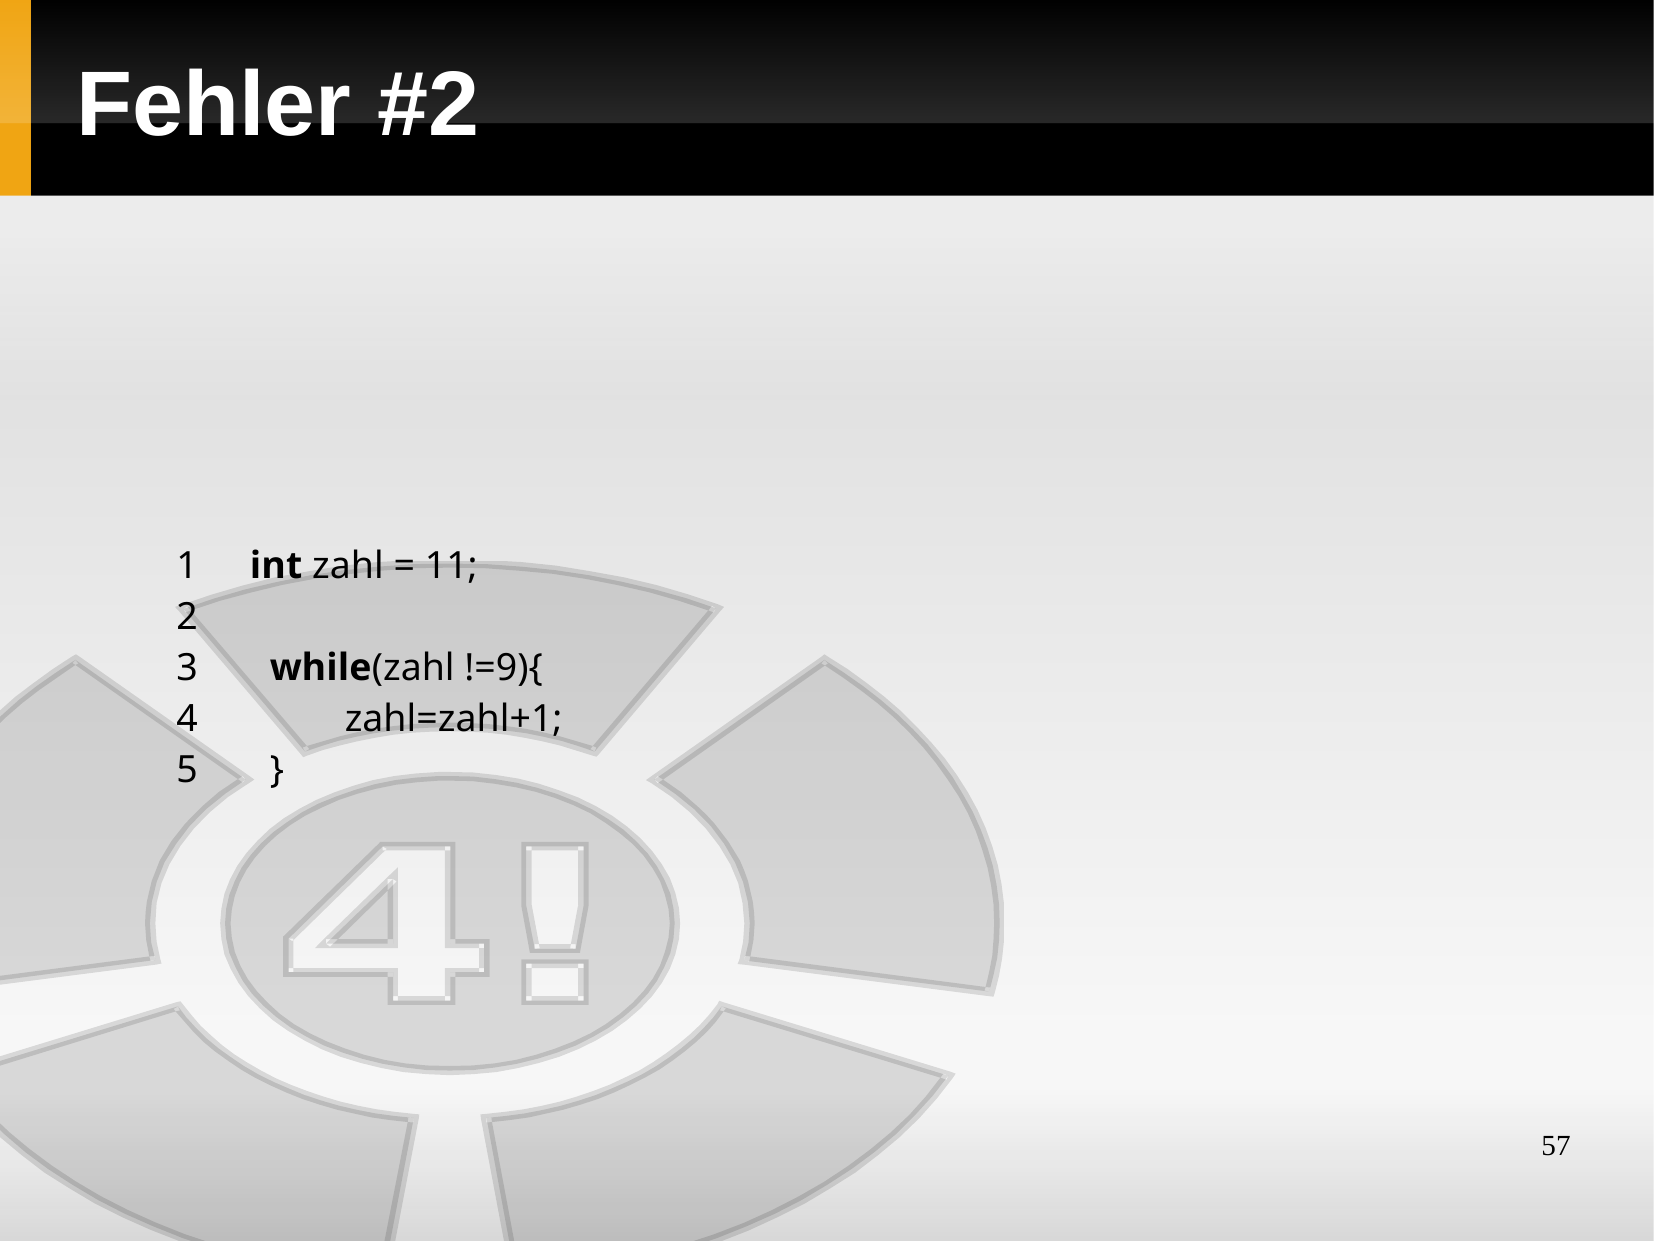

# Fehler #2
1	int zahl = 11;
2
3	while(zahl !=9){
4		zahl=zahl+1;
5	}
57